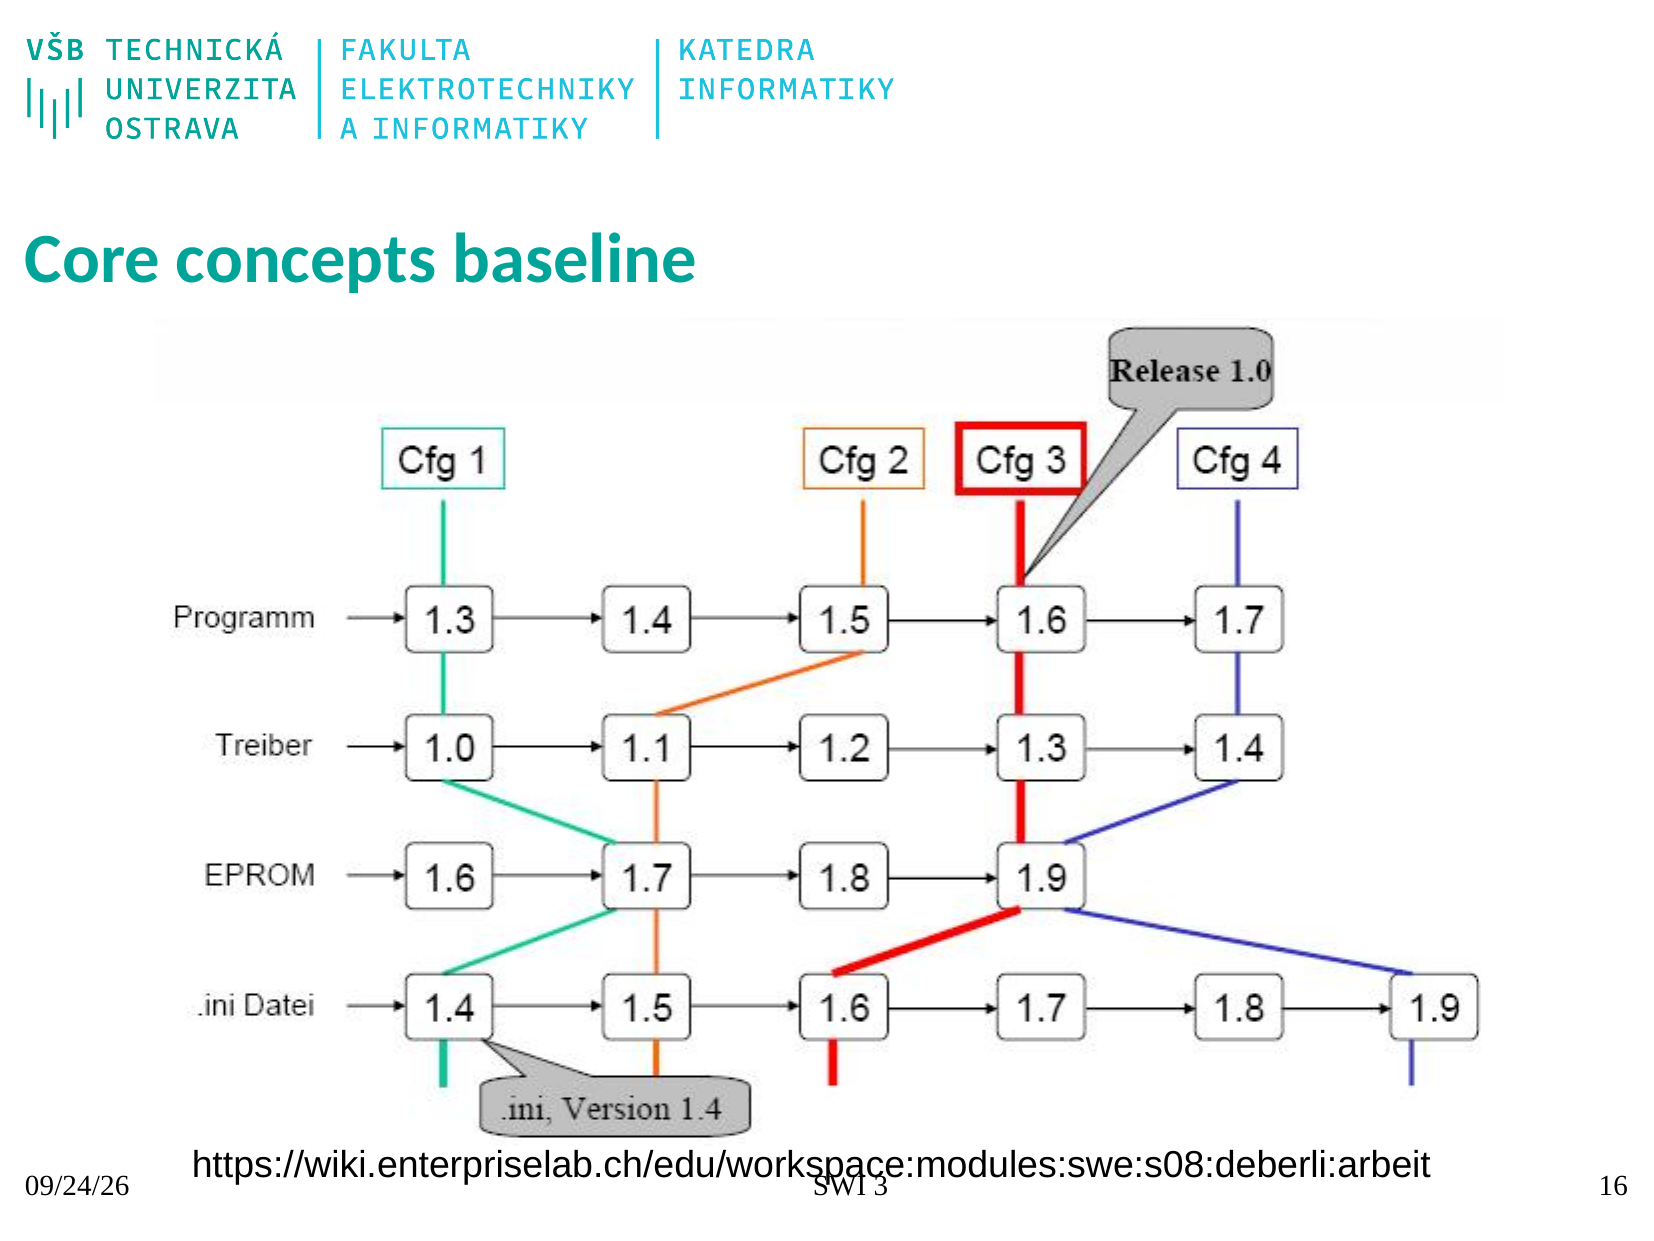

# Core concepts baseline
https://wiki.enterpriselab.ch/edu/workspace:modules:swe:s08:deberli:arbeit
SWI 3
16